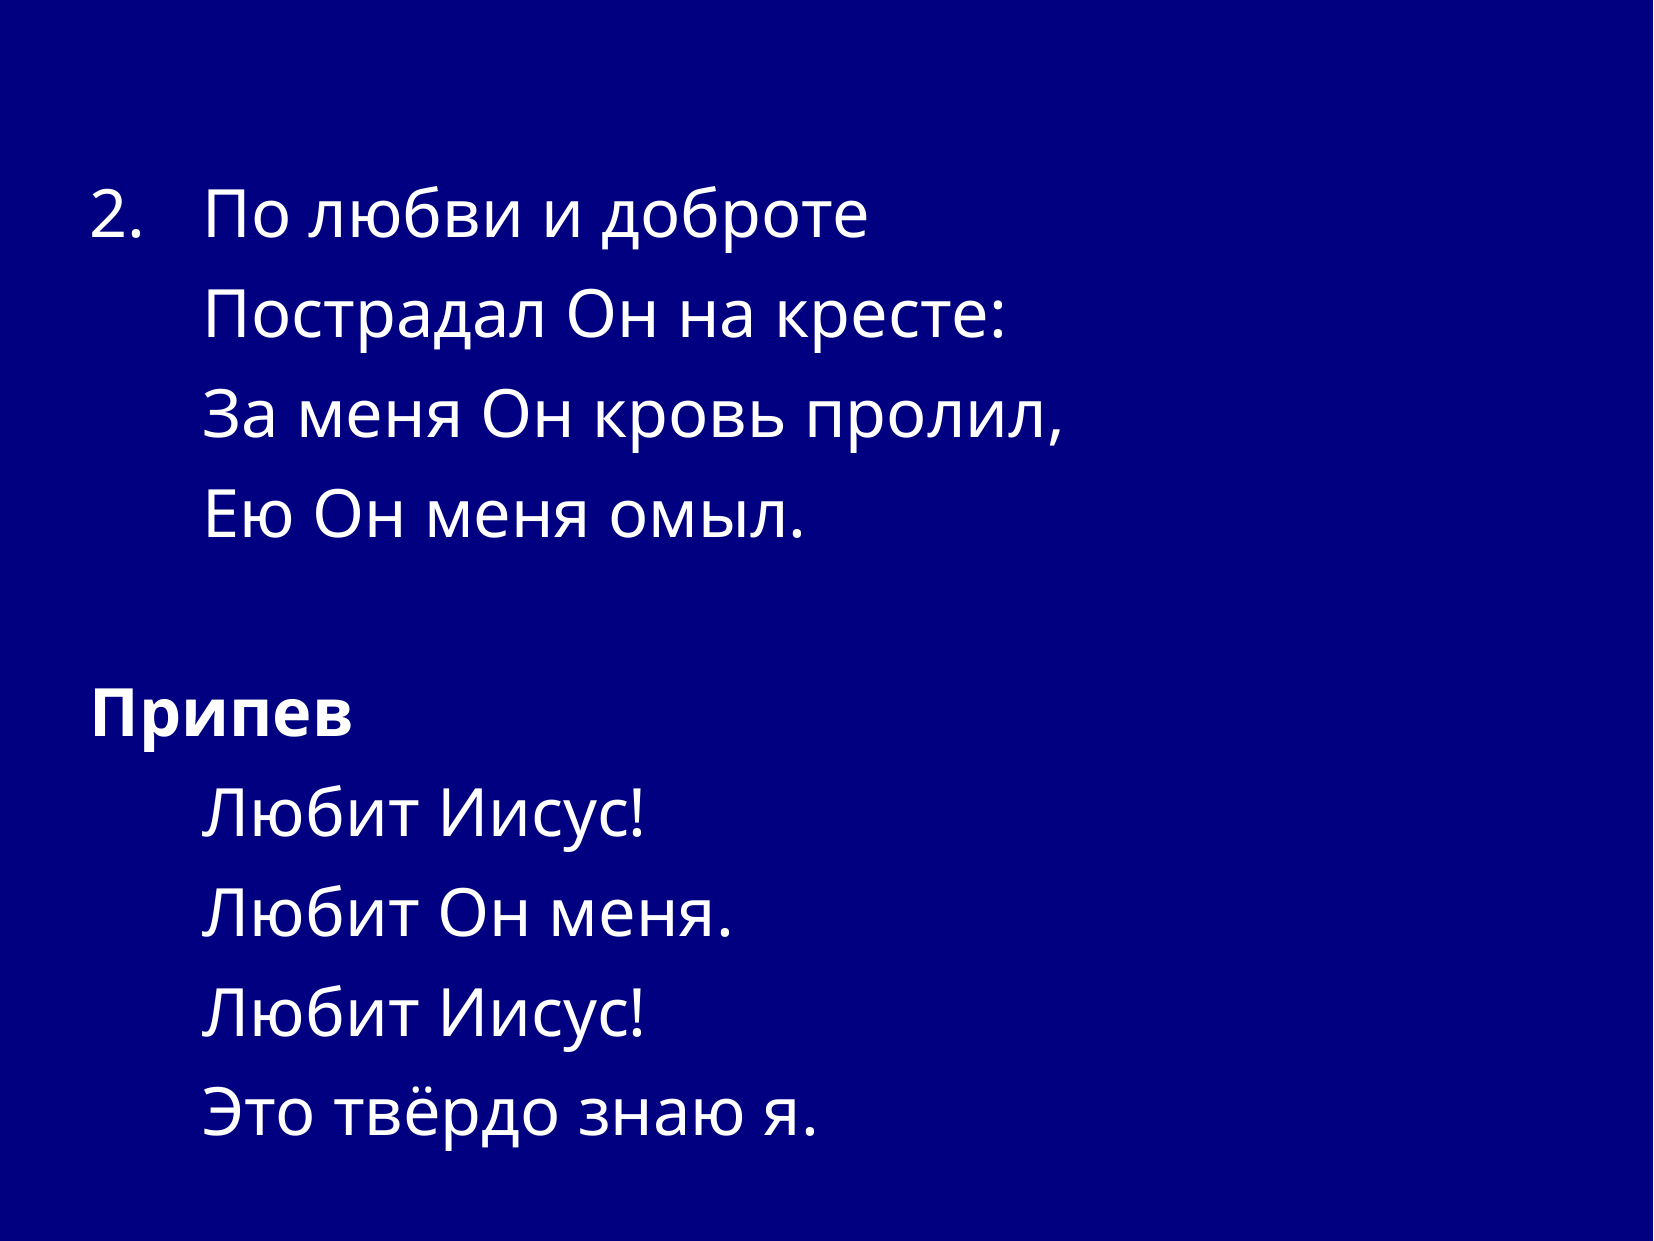

2.	По любви и доброте
	Пострадал Он на кресте:
	За меня Он кровь пролил,
	Ею Он меня омыл.
Припев
	Любит Иисус!
	Любит Он меня.
	Любит Иисус!
	Это твёрдо знаю я.